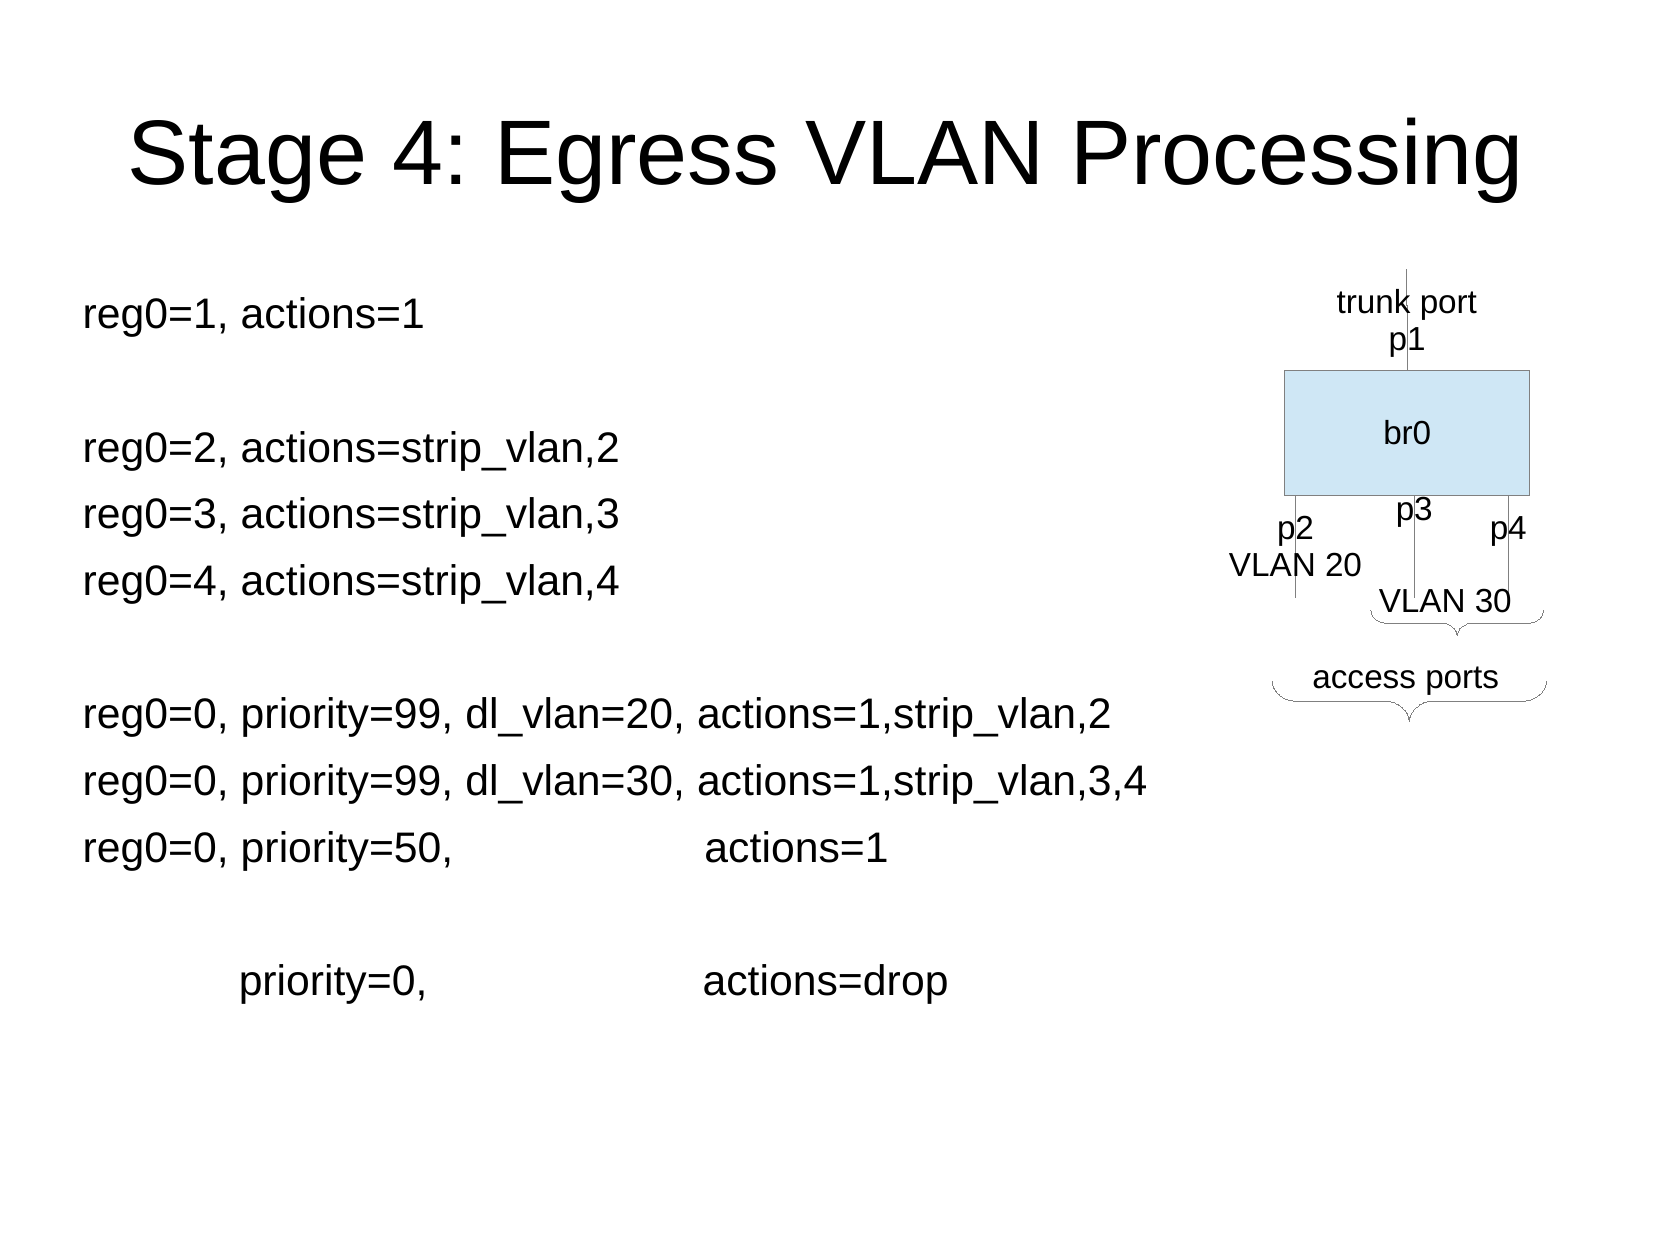

# Stage 4: Egress VLAN Processing
br0
VLAN 30
access ports
reg0=1, actions=1
reg0=2, actions=strip_vlan,2
reg0=3, actions=strip_vlan,3
reg0=4, actions=strip_vlan,4
reg0=0, priority=99, dl_vlan=20, actions=1,strip_vlan,2
reg0=0, priority=99, dl_vlan=30, actions=1,strip_vlan,3,4
reg0=0, priority=50, actions=1
 priority=0, actions=drop